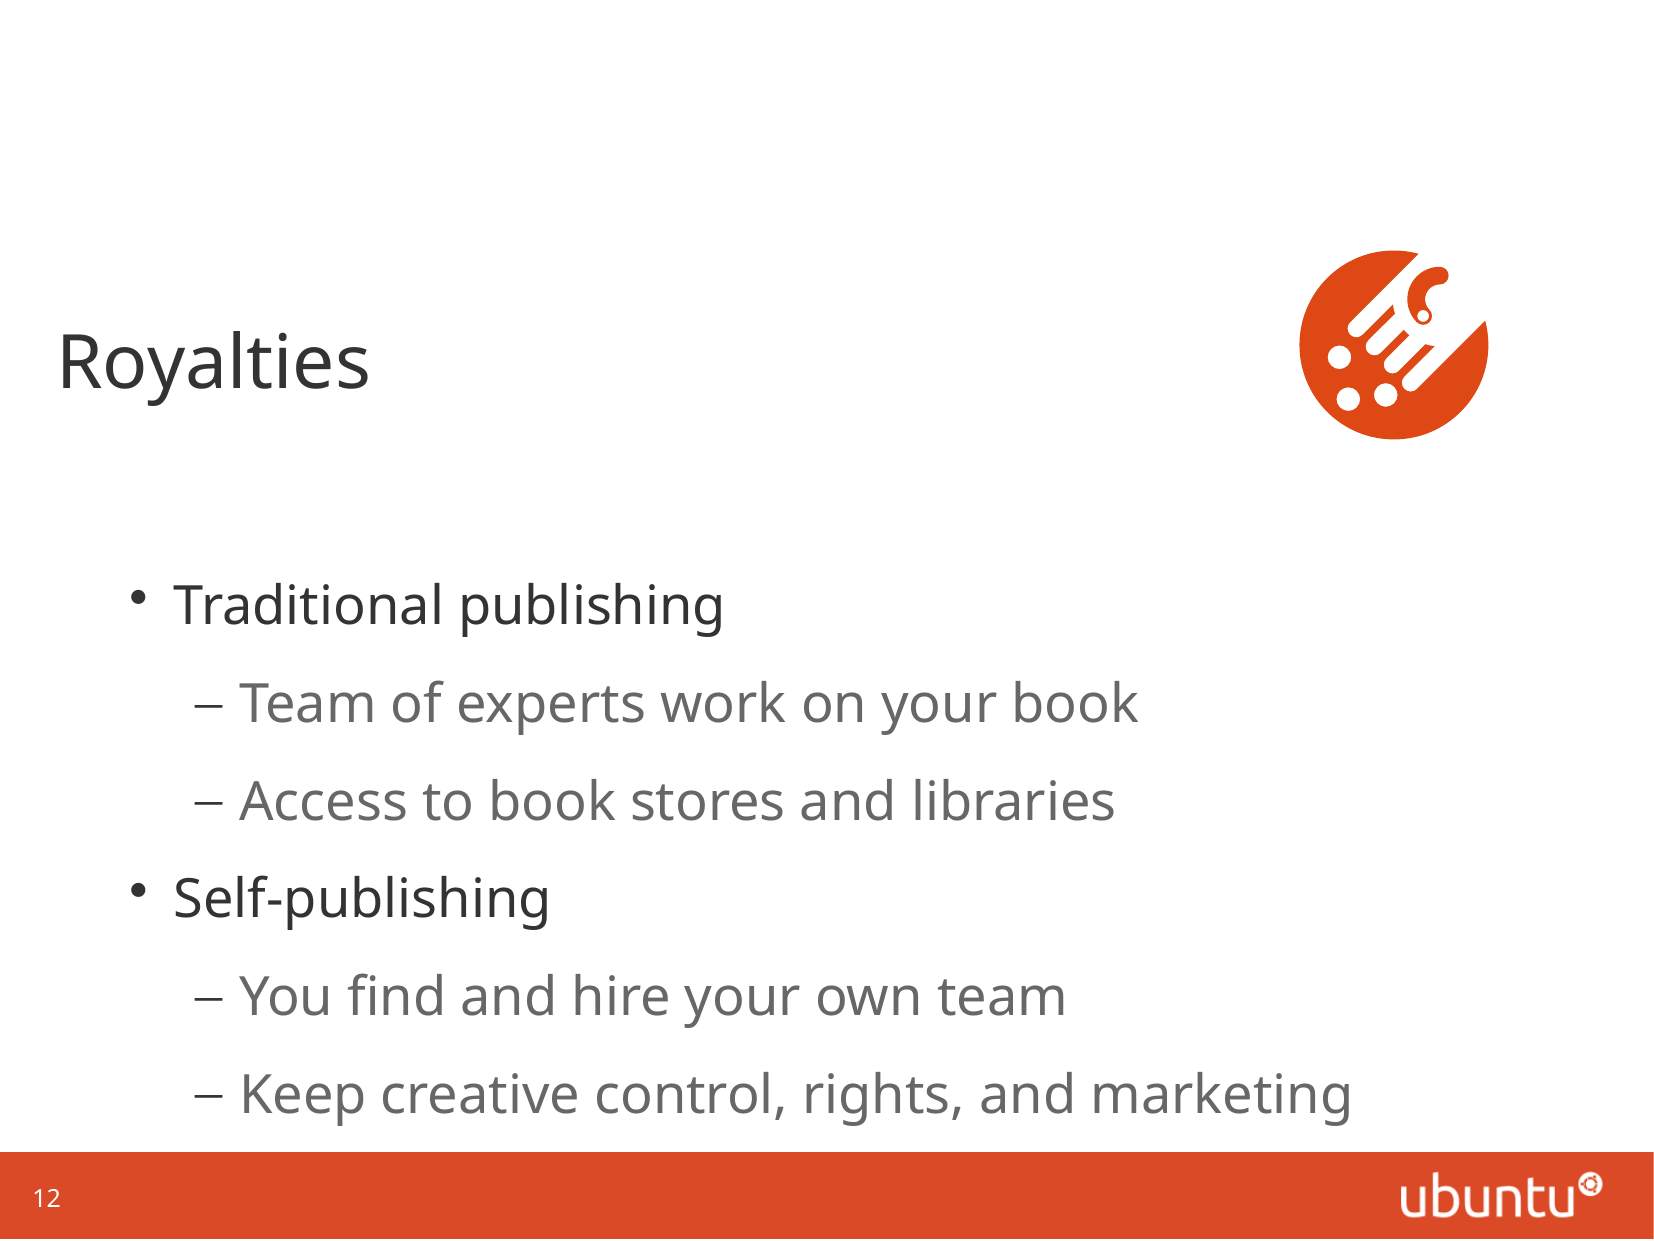

# Royalties
Traditional publishing
Team of experts work on your book
Access to book stores and libraries
Self-publishing
You find and hire your own team
Keep creative control, rights, and marketing